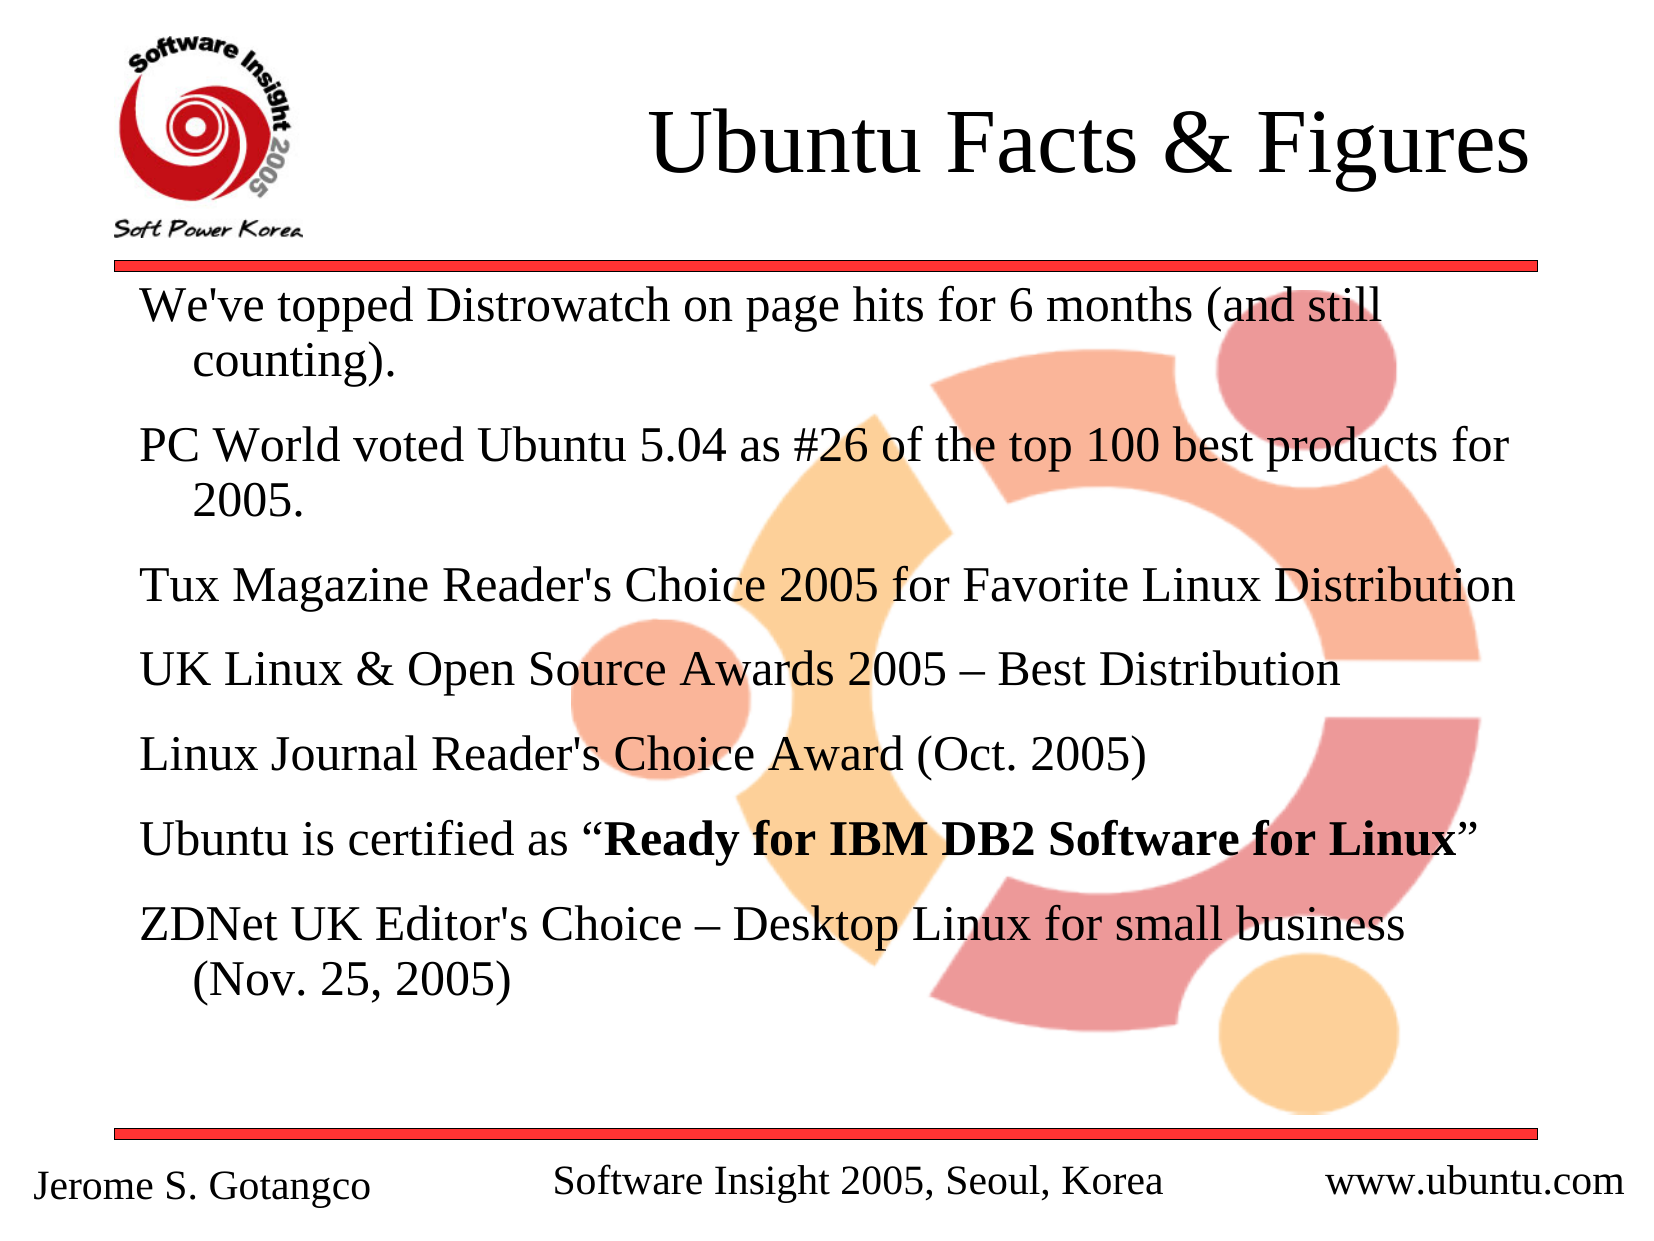

# Ubuntu Facts & Figures
We've topped Distrowatch on page hits for 6 months (and still counting).
PC World voted Ubuntu 5.04 as #26 of the top 100 best products for 2005.
Tux Magazine Reader's Choice 2005 for Favorite Linux Distribution
UK Linux & Open Source Awards 2005 – Best Distribution
Linux Journal Reader's Choice Award (Oct. 2005)
Ubuntu is certified as “Ready for IBM DB2 Software for Linux”
ZDNet UK Editor's Choice – Desktop Linux for small business (Nov. 25, 2005)